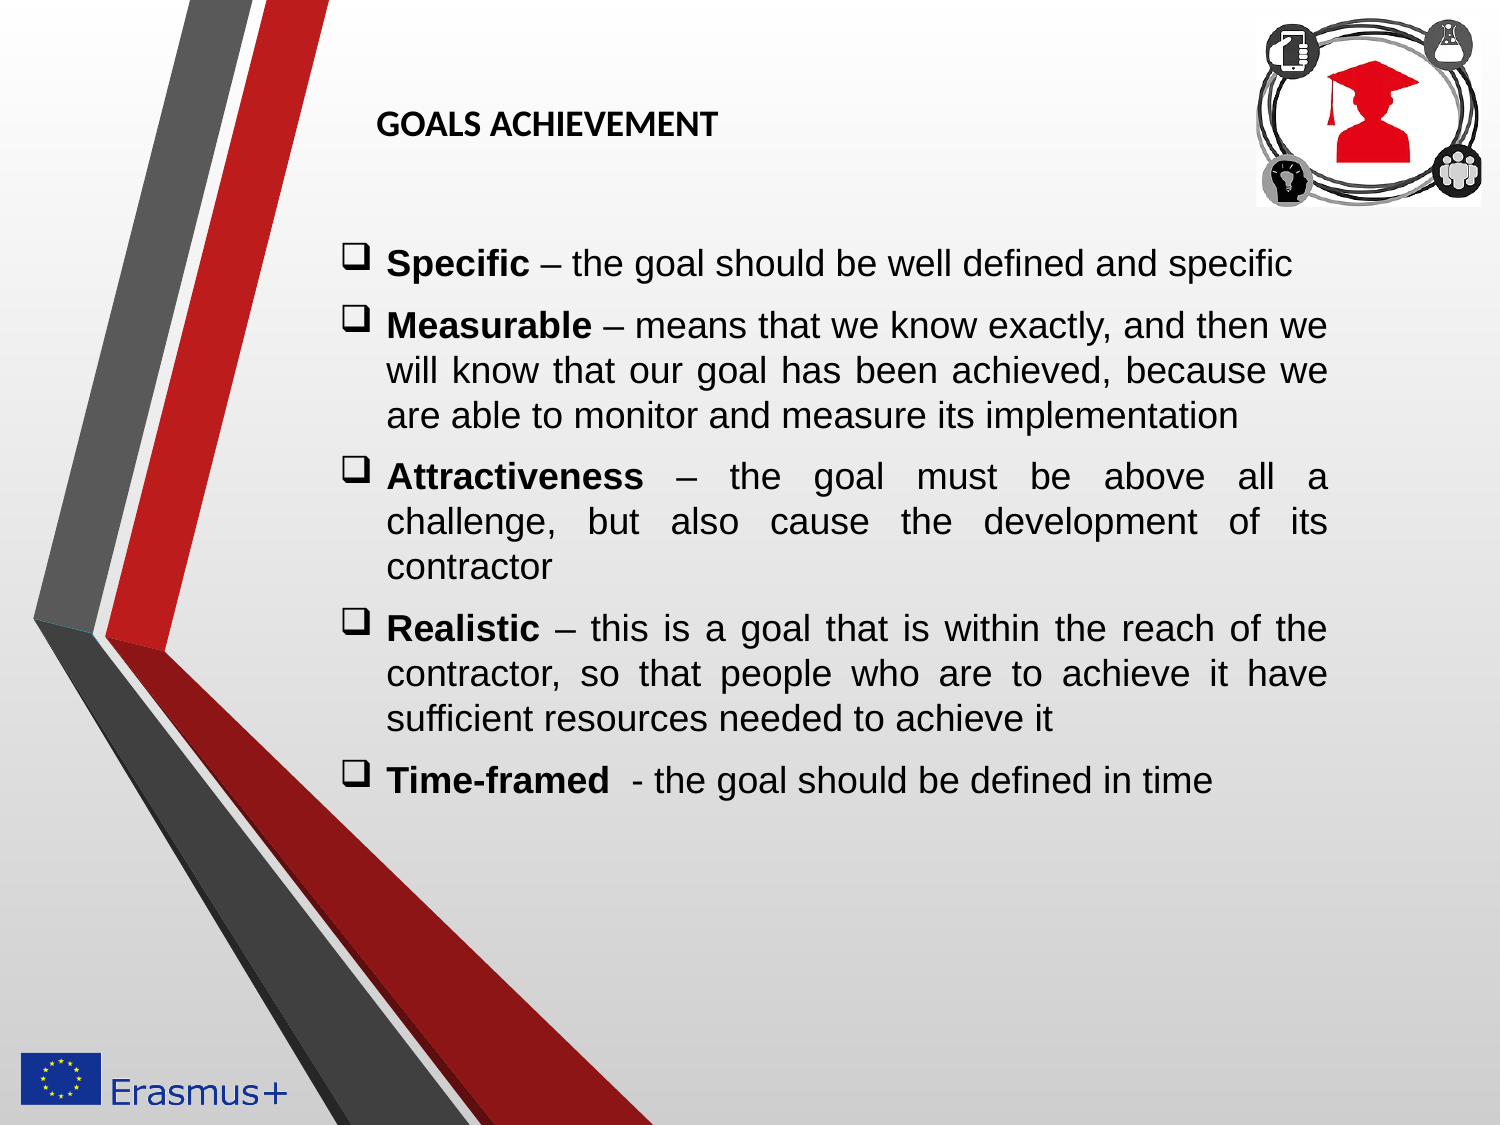

GOALS ACHIEVEMENT
Specific – the goal should be well defined and specific
Measurable – means that we know exactly, and then we will know that our goal has been achieved, because we are able to monitor and measure its implementation
Attractiveness – the goal must be above all a challenge, but also cause the development of its contractor
Realistic – this is a goal that is within the reach of the contractor, so that people who are to achieve it have sufficient resources needed to achieve it
Time-framed - the goal should be defined in time